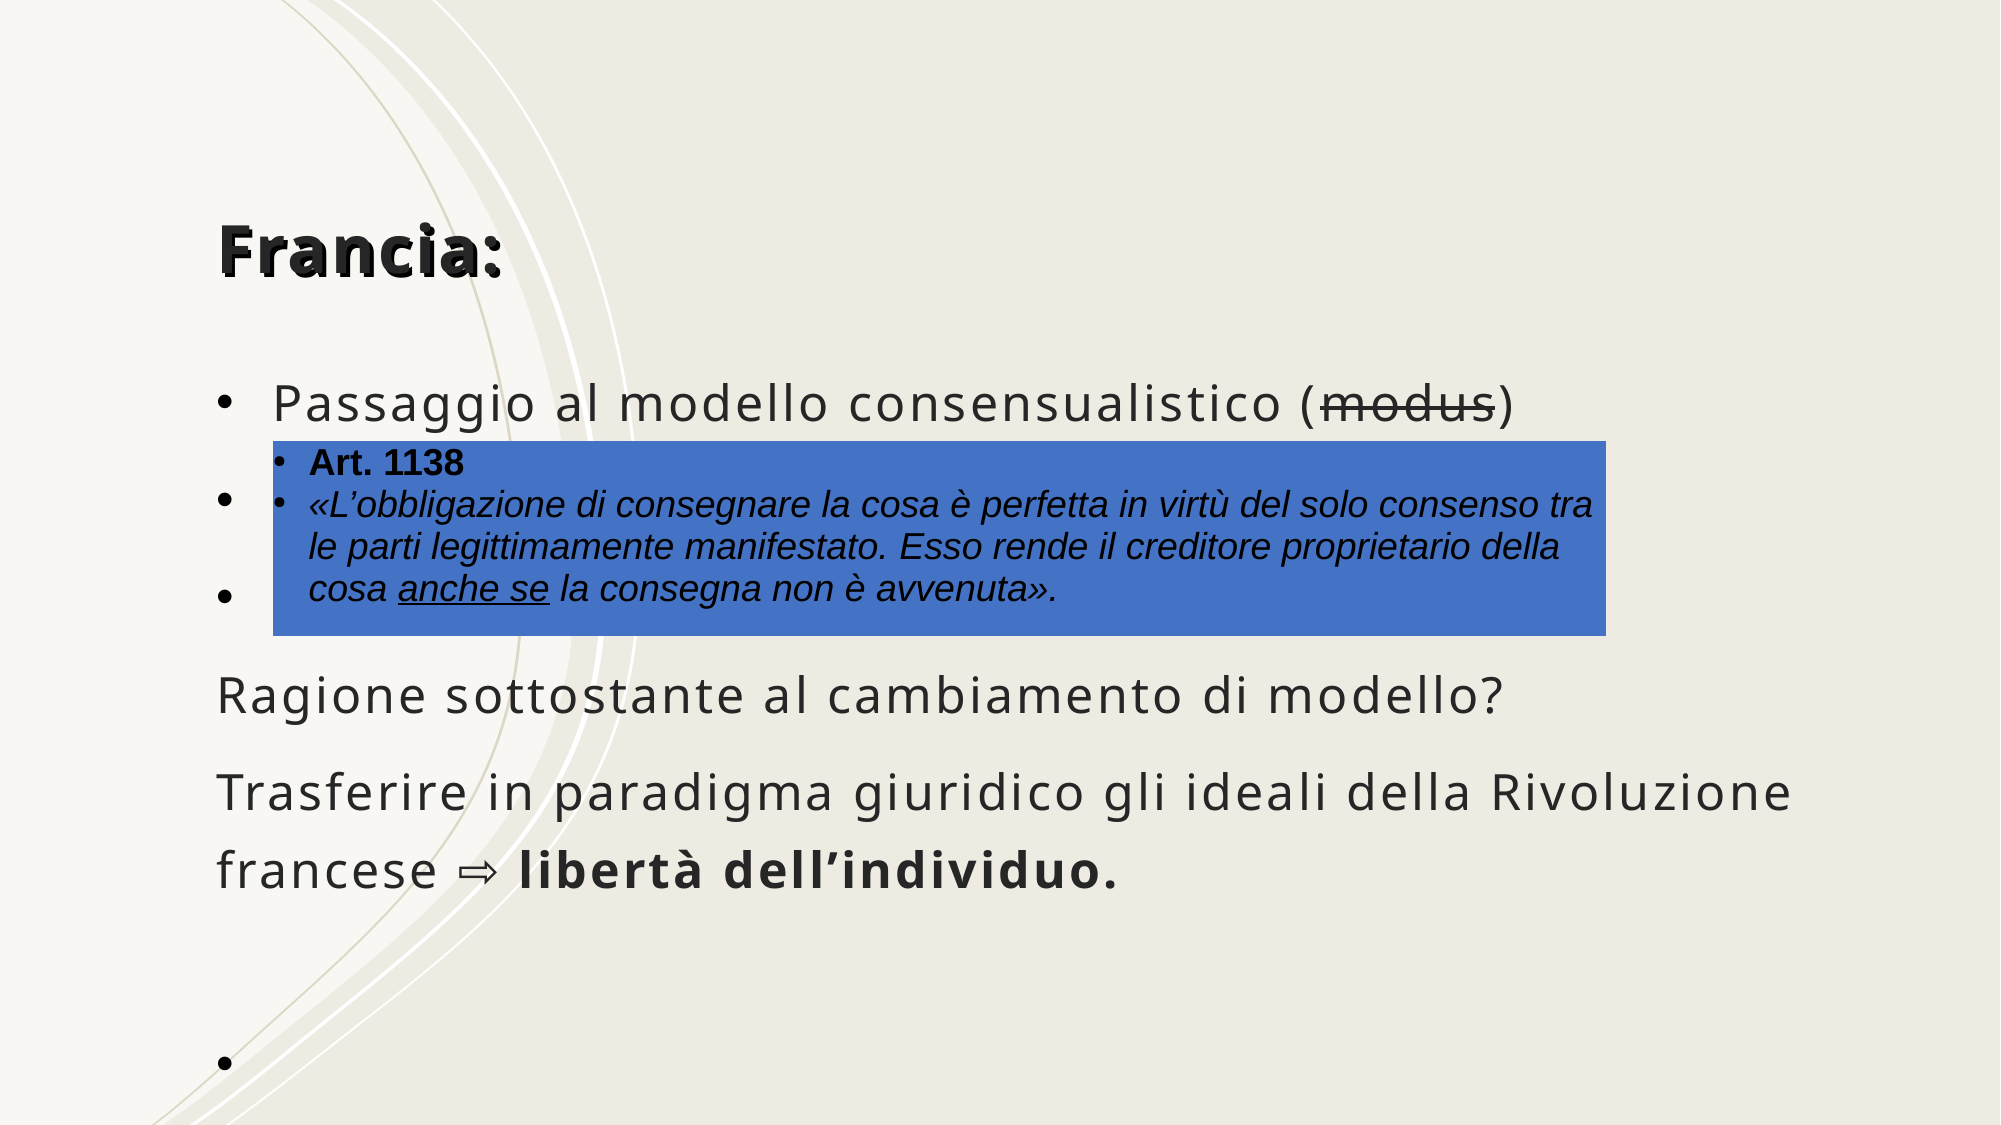

# Francia:
Passaggio al modello consensualistico (modus)
Ragione sottostante al cambiamento di modello?
Trasferire in paradigma giuridico gli ideali della Rivoluzione francese ⇨ libertà dell’individuo.
| Art. 1138 «L’obbligazione di consegnare la cosa è perfetta in virtù del solo consenso tra le parti legittimamente manifestato. Esso rende il creditore proprietario della cosa anche se la consegna non è avvenuta». |
| --- |